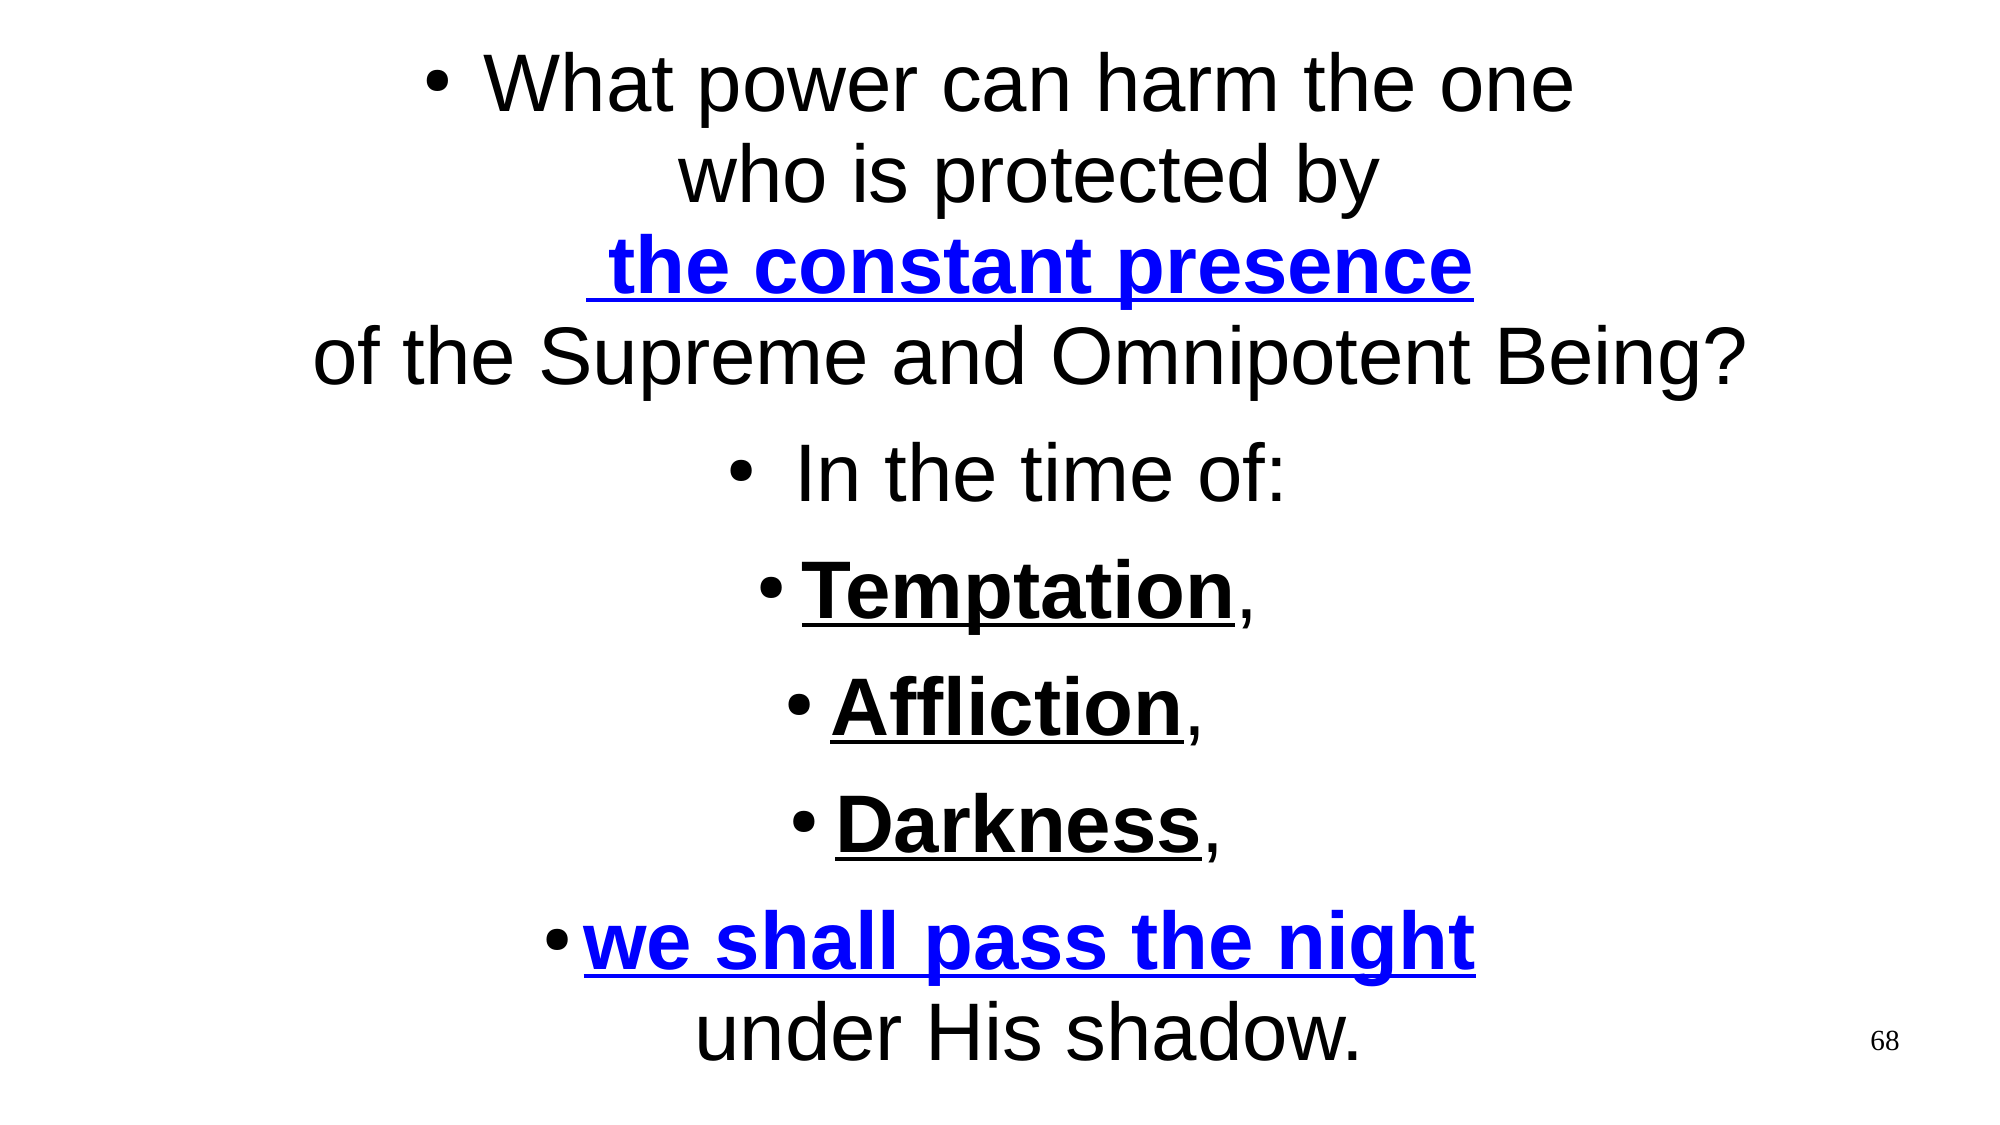

# What power can harm the one who is protected by the constant presence of the Supreme and Omnipotent Being?
 In the time of:
Temptation,
Affliction,
Darkness,
we shall pass the night
 under His shadow.
68